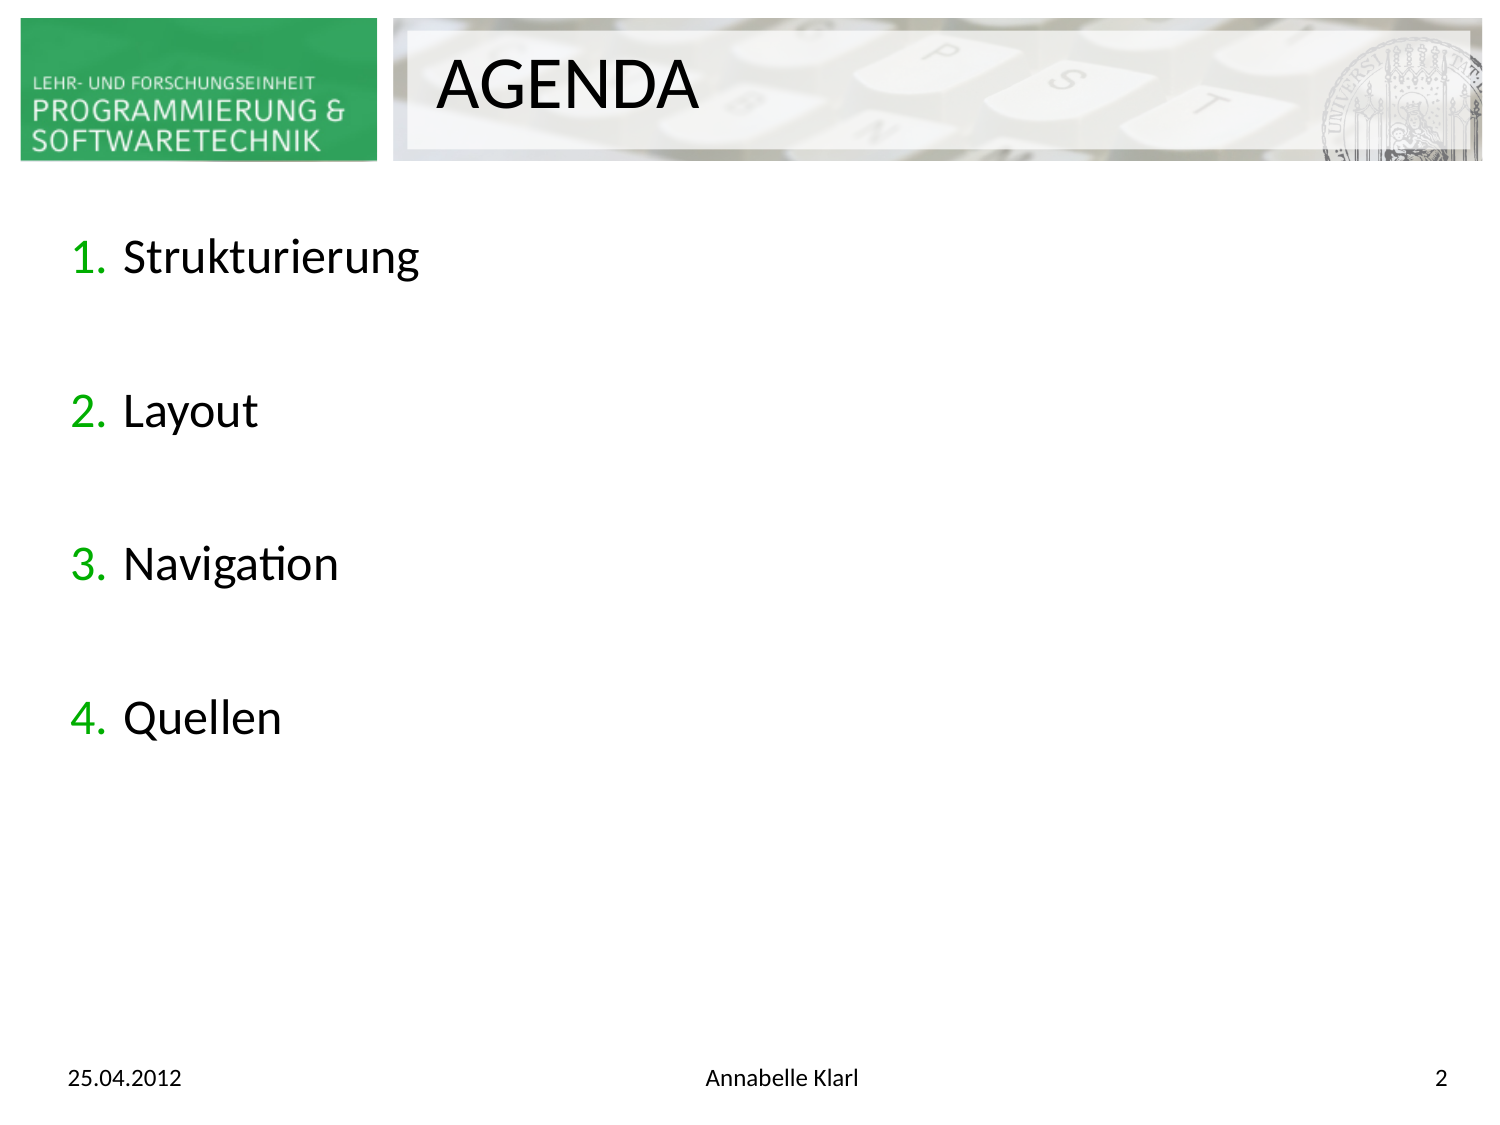

# AGENDA
Strukturierung
Layout
Navigation
Quellen
2